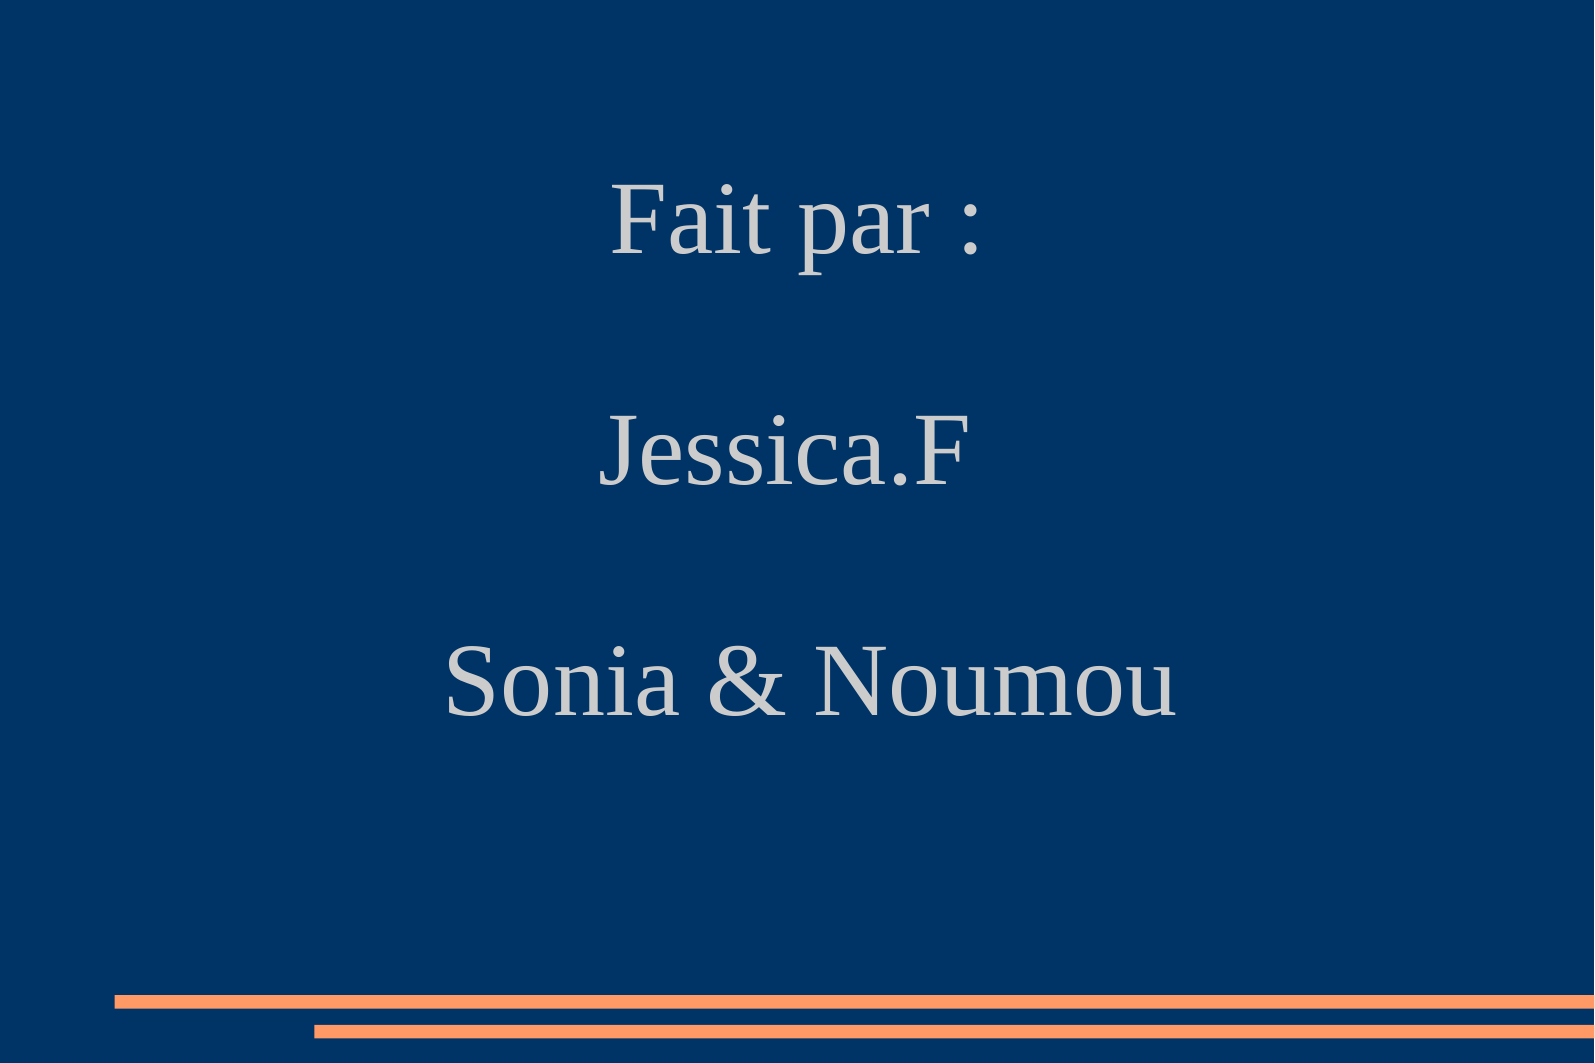

# Fait par :
Jessica.F
 Sonia & Noumou